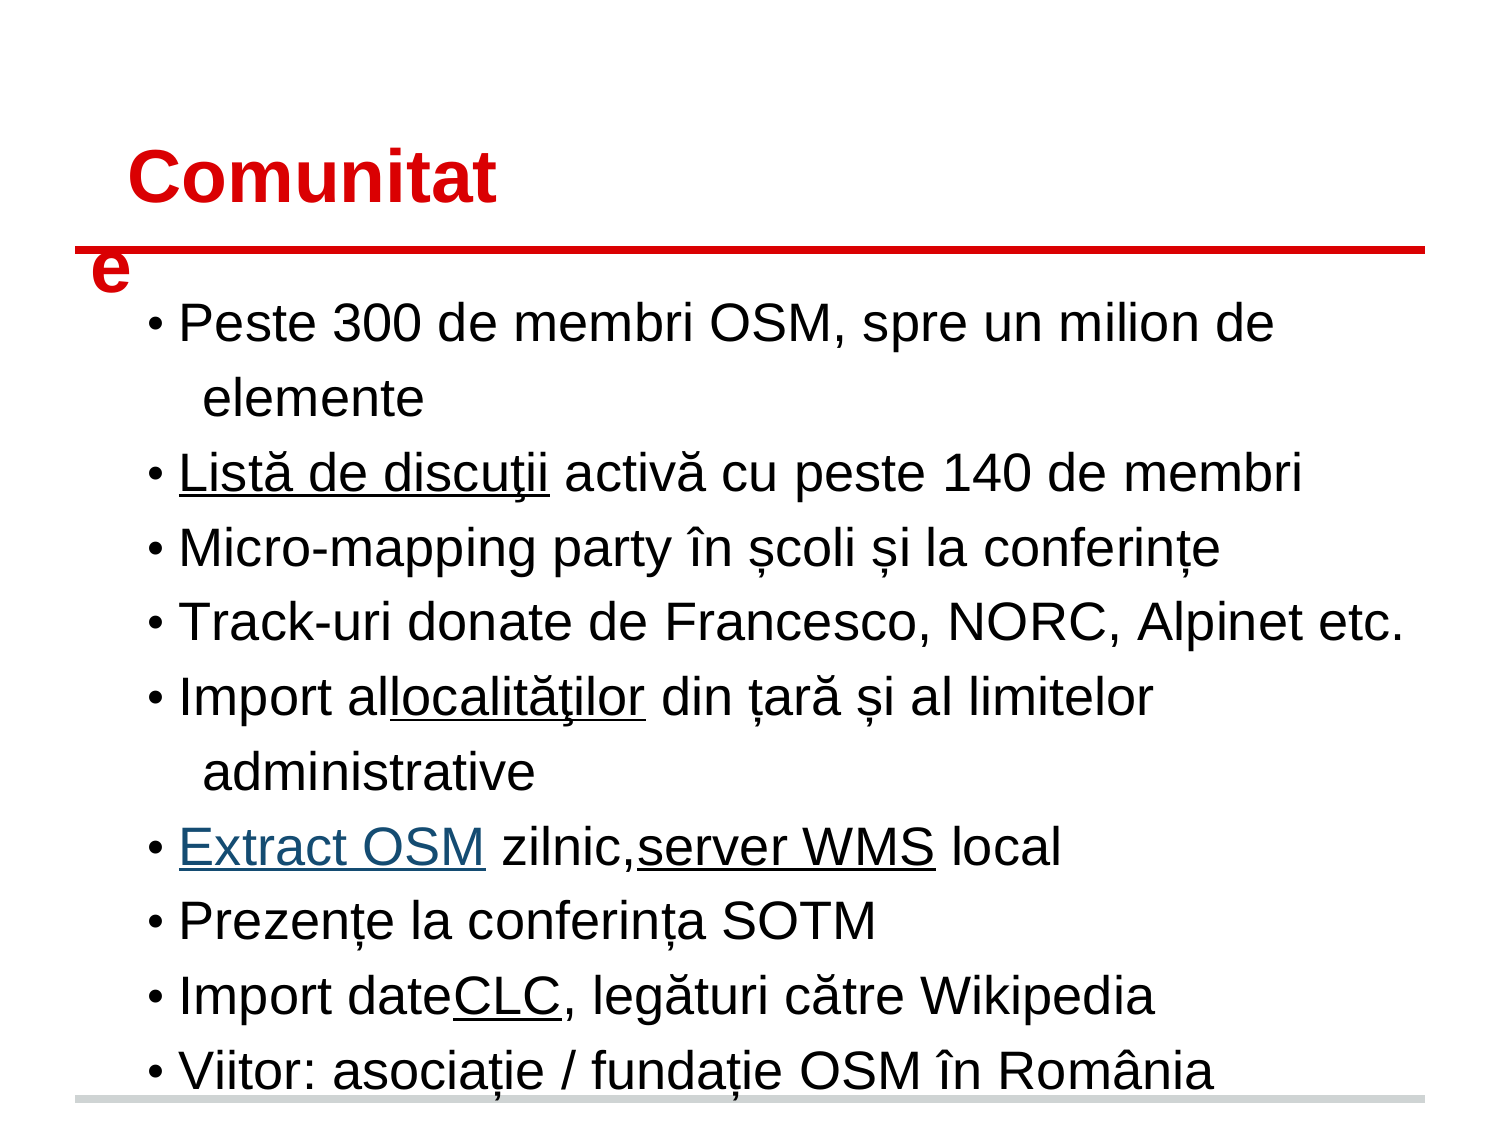

# Comunitate
• Peste 300 de membri OSM, spre un milion de elemente
• Listă de discuţii activă cu peste 140 de membri
• Micro-mapping party în școli și la conferințe
• Track-uri donate de Francesco, NORC, Alpinet etc.
• Import allocalităţilor din țară și al limitelor administrative
• Extract OSM zilnic,server WMS local
• Prezențe la conferința SOTM
• Import dateCLC, legături către Wikipedia
• Viitor: asociație / fundație OSM în România